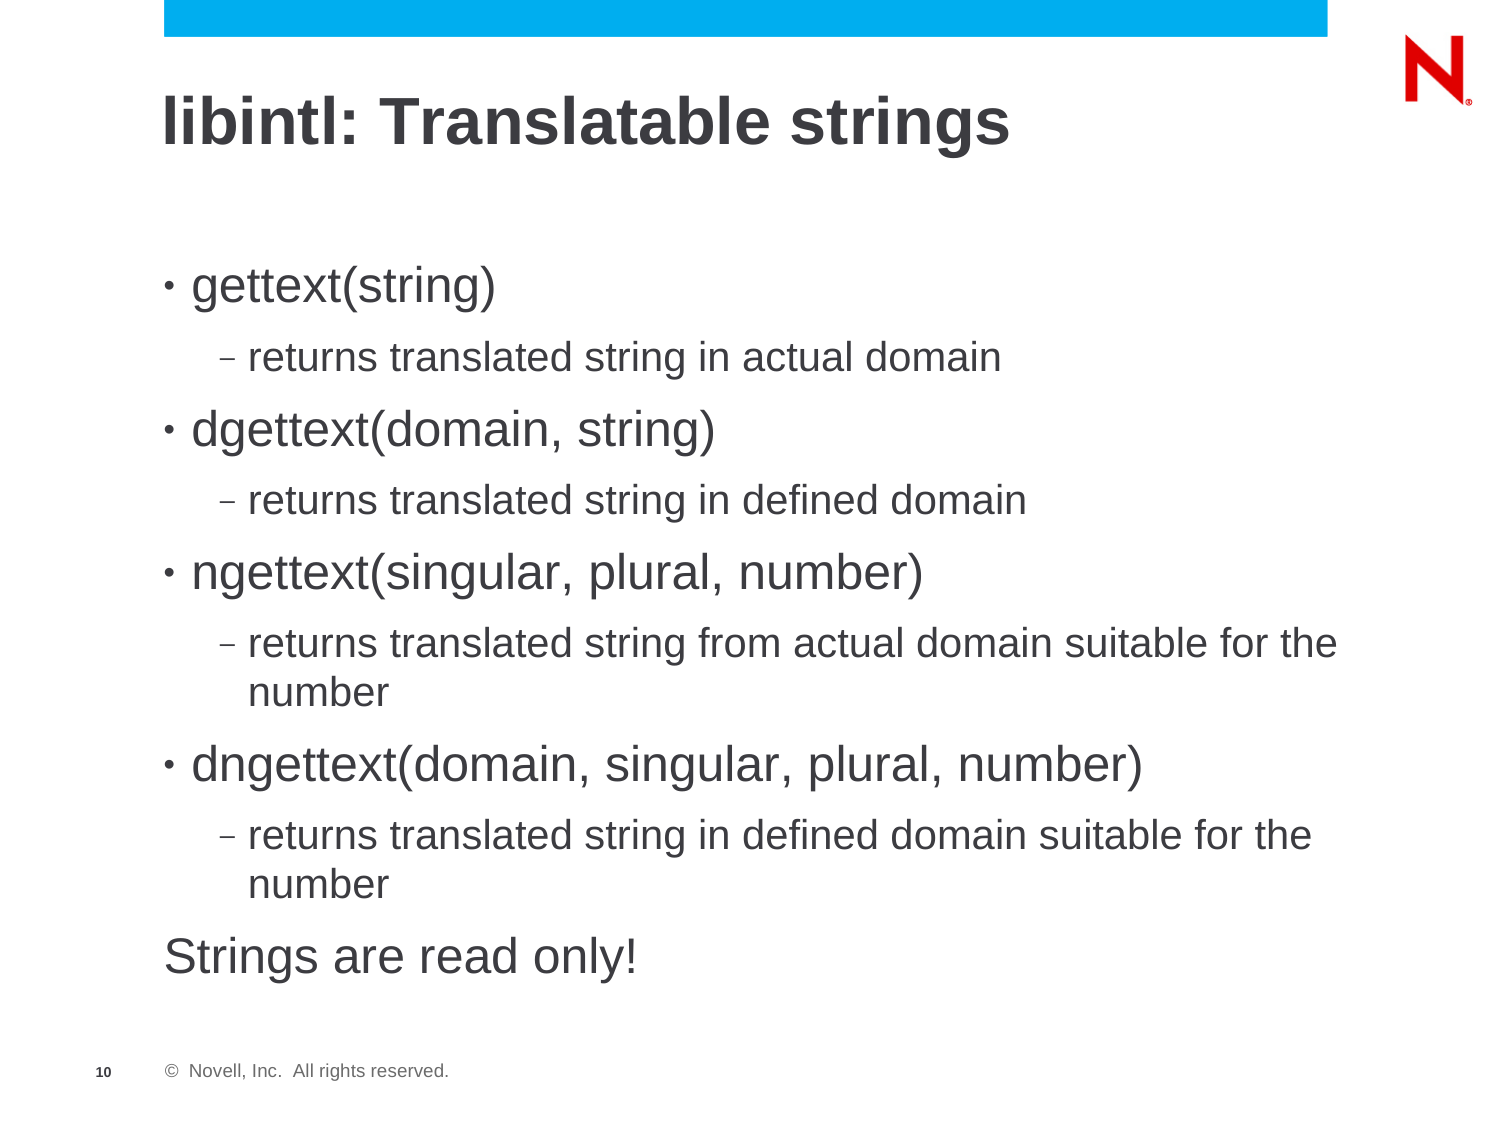

# libintl: Translatable strings
gettext(string)
returns translated string in actual domain
dgettext(domain, string)
returns translated string in defined domain
ngettext(singular, plural, number)
returns translated string from actual domain suitable for the number
dngettext(domain, singular, plural, number)
returns translated string in defined domain suitable for the number
Strings are read only!